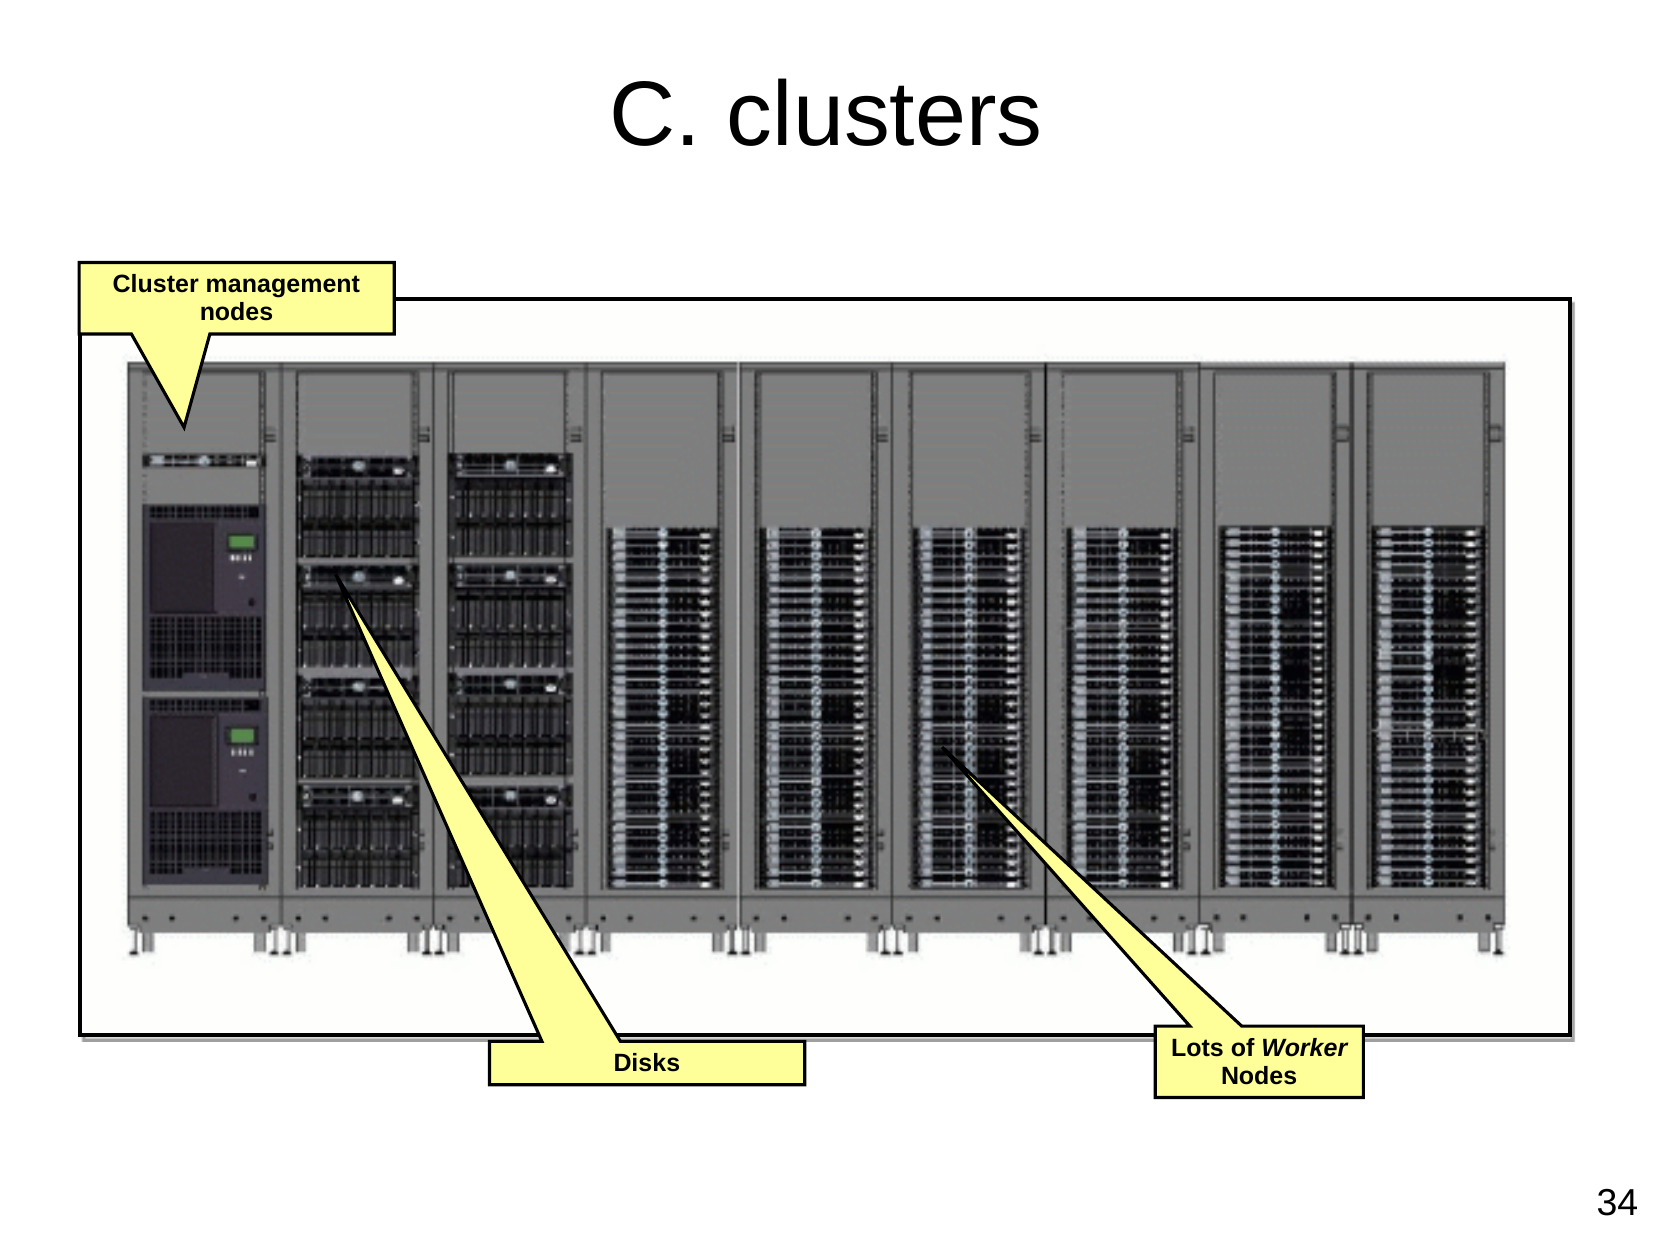

# C. clusters
Cluster management nodes
Lots of Worker Nodes
Disks